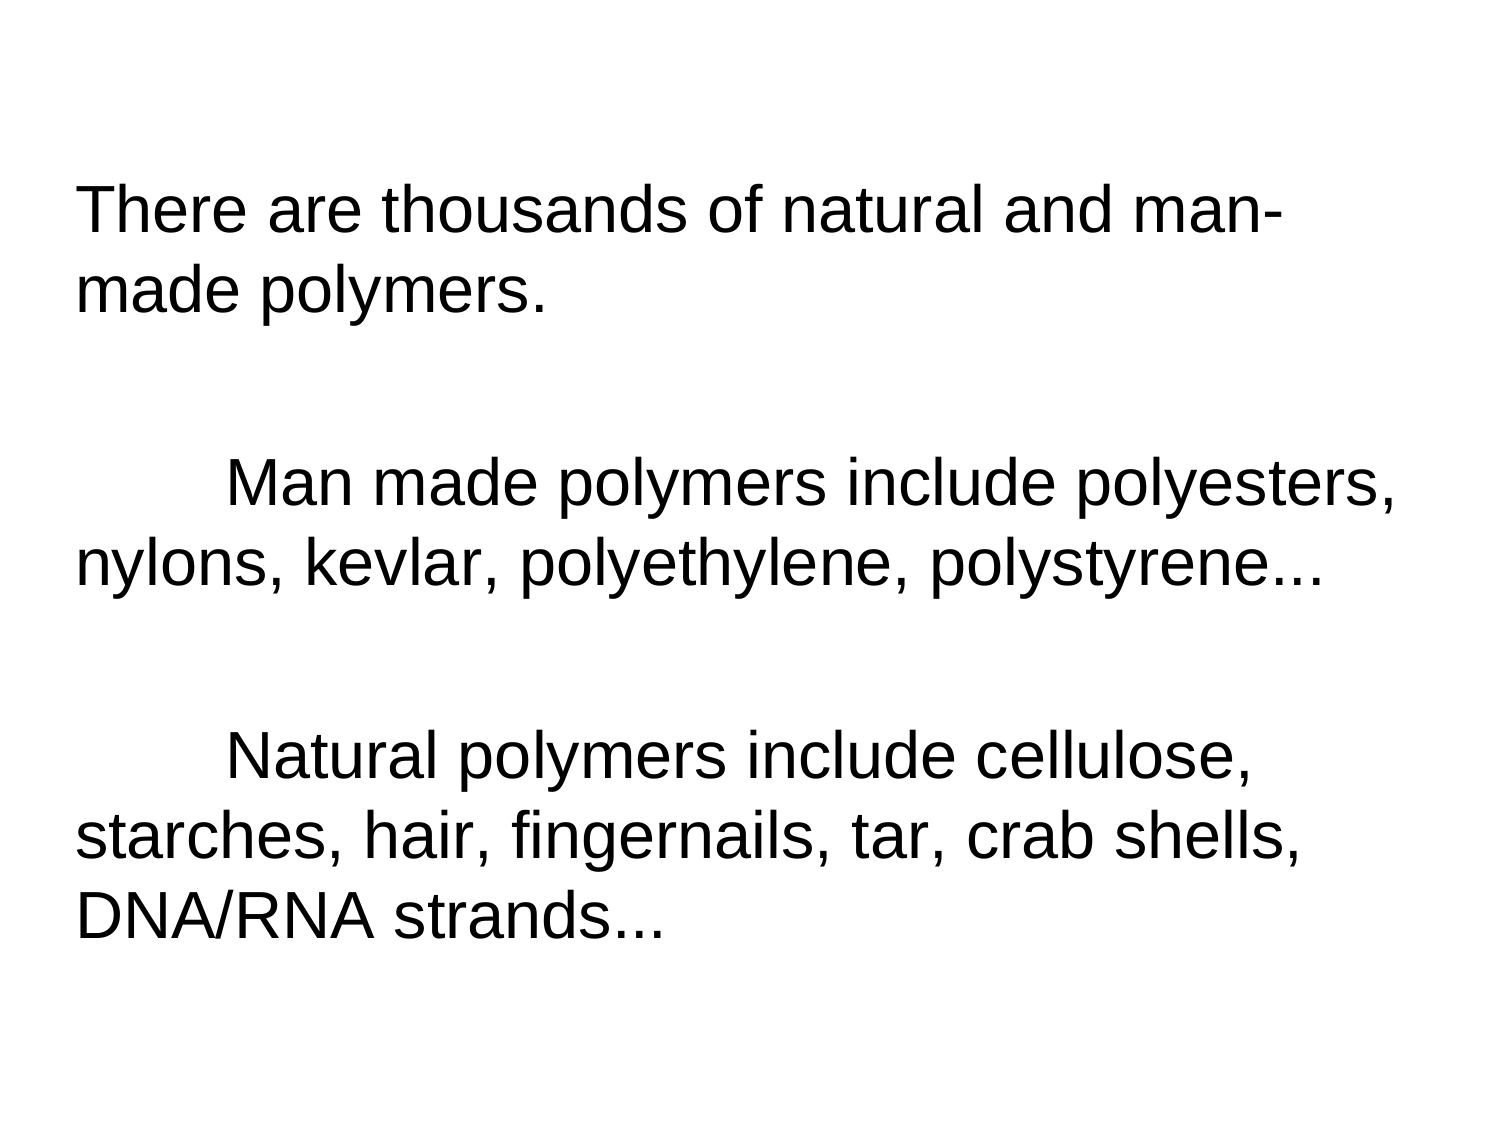

# There are thousands of natural and man-made polymers.
	Man made polymers include polyesters, nylons, kevlar, polyethylene, polystyrene...
	Natural polymers include cellulose, starches, hair, fingernails, tar, crab shells, DNA/RNA strands...